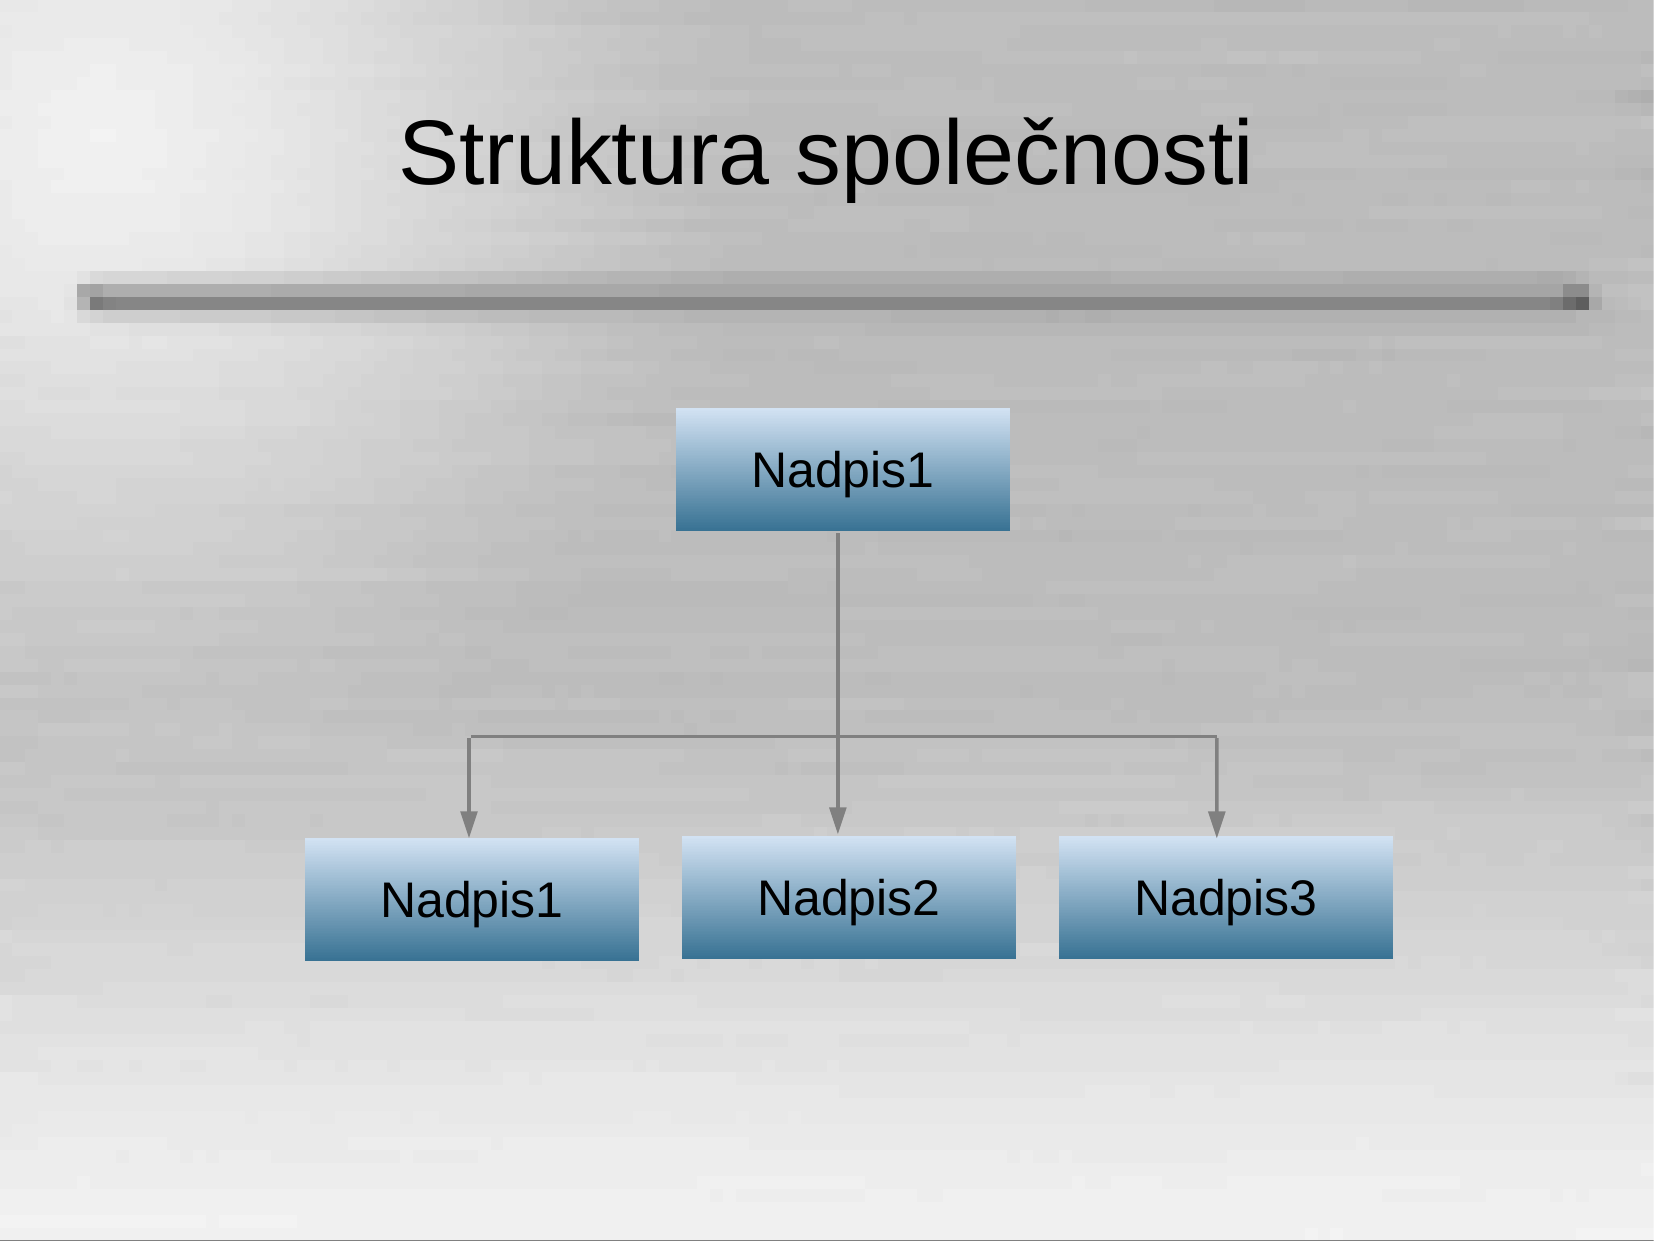

# Struktura společnosti
Nadpis1
Nadpis2
Nadpis3
Nadpis1